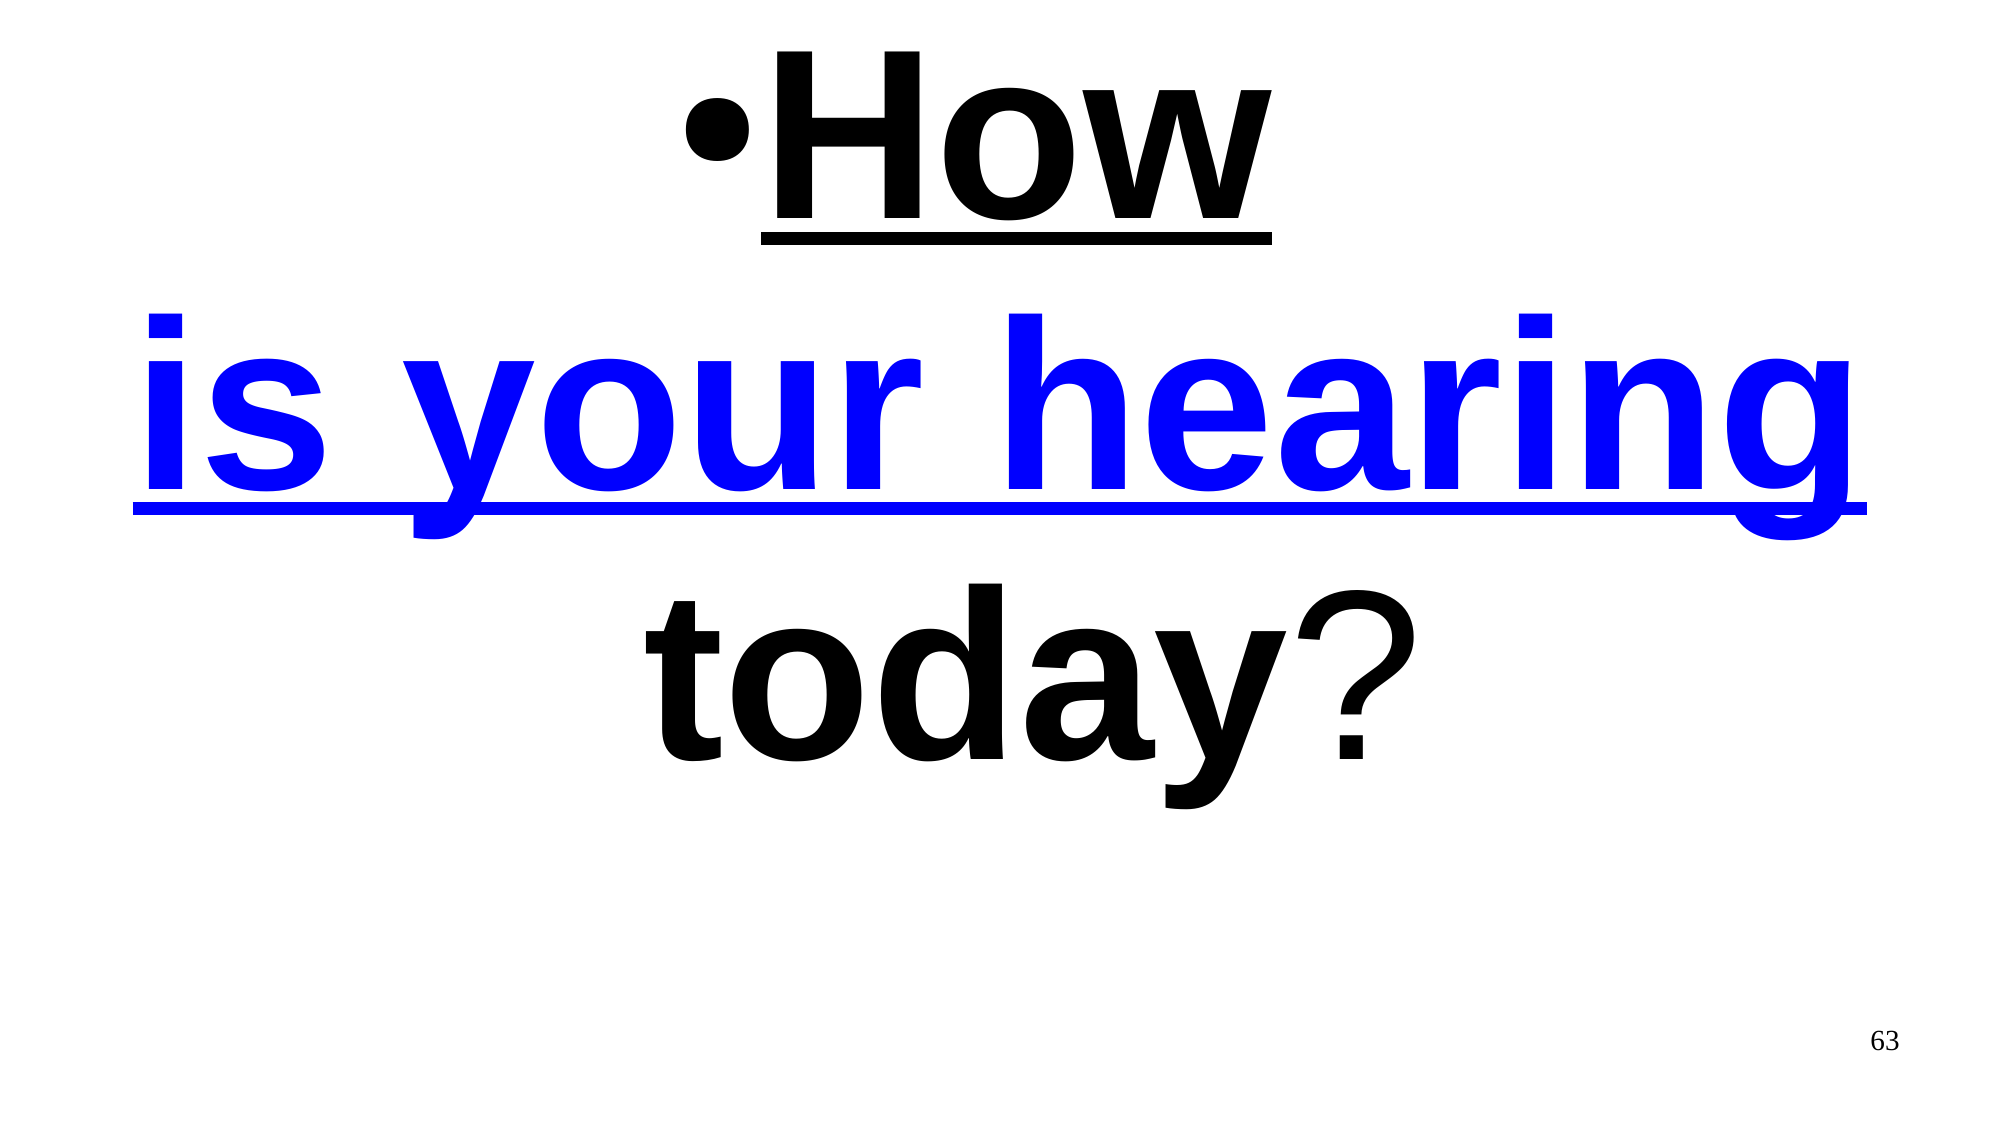

# How is your hearing today?
63